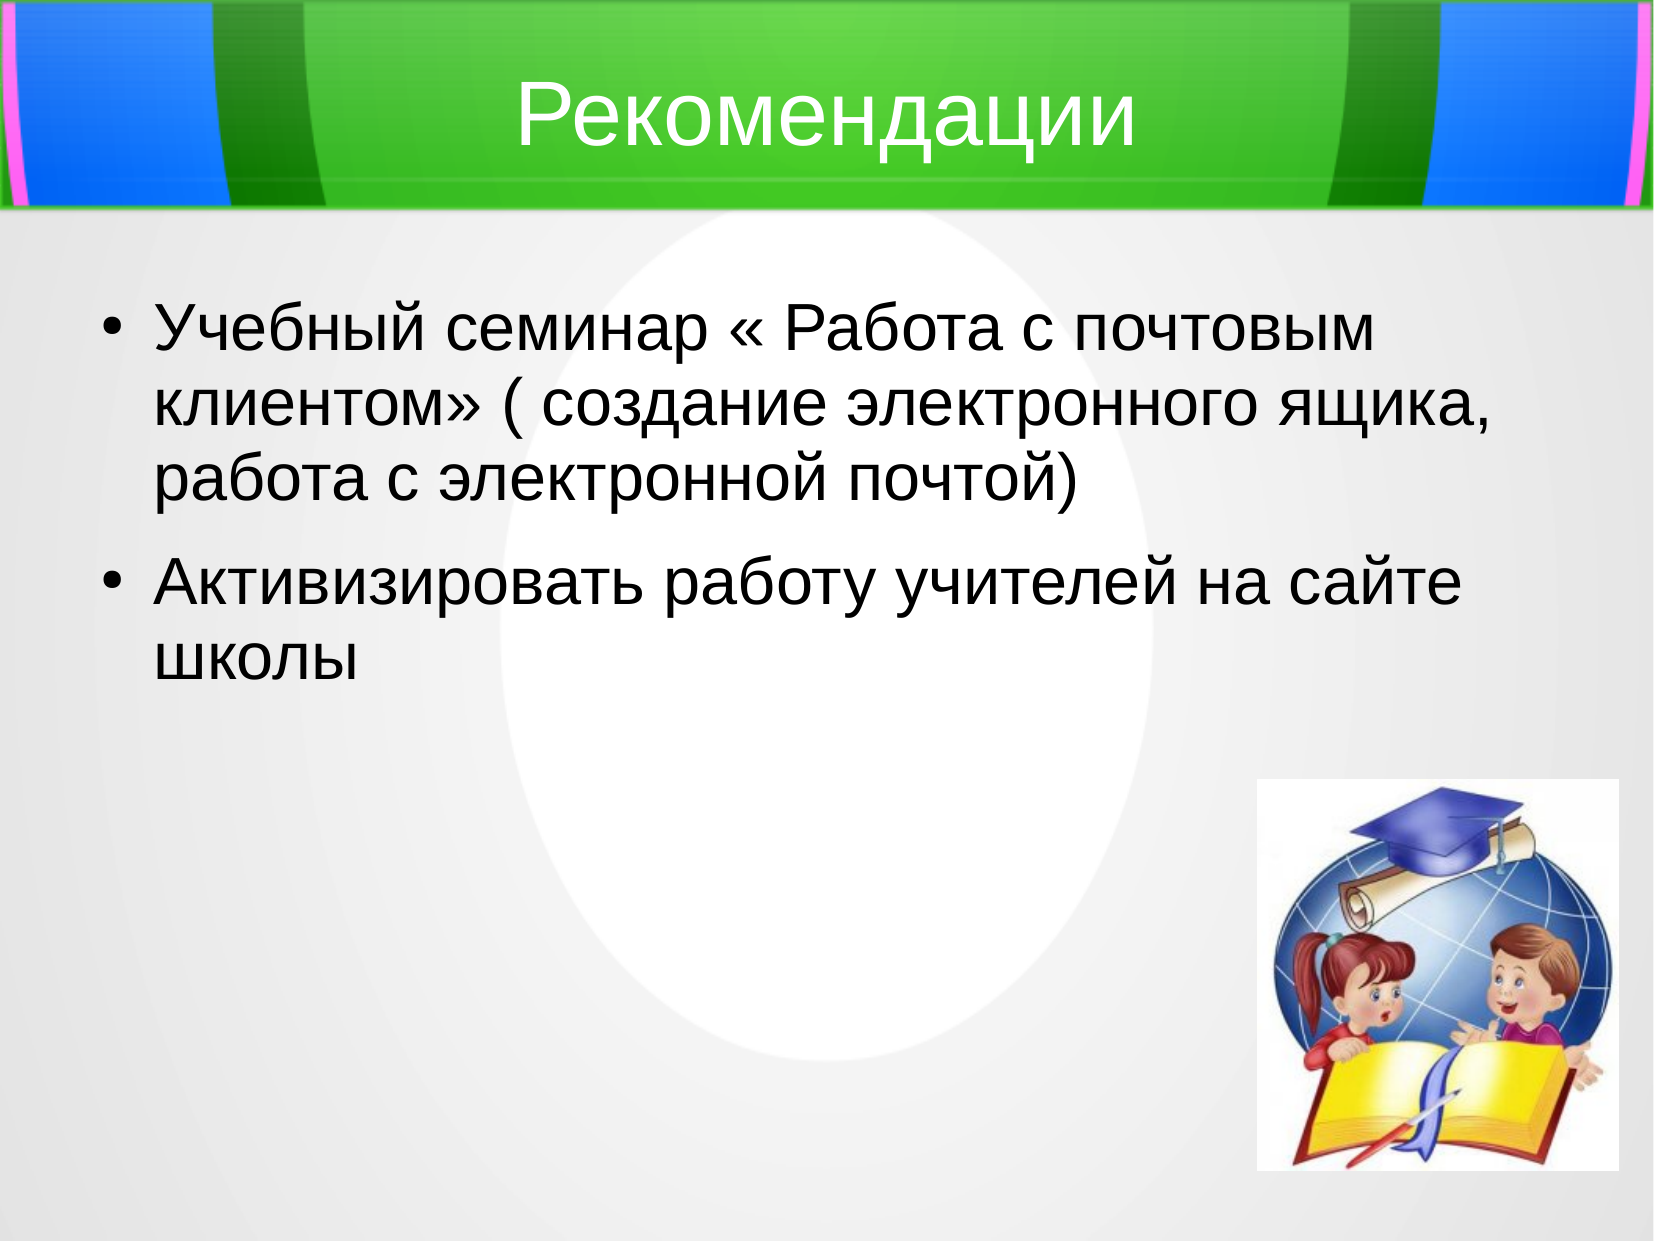

# Рекомендации
Учебный семинар « Работа с почтовым клиентом» ( создание электронного ящика, работа с электронной почтой)
Активизировать работу учителей на сайте школы